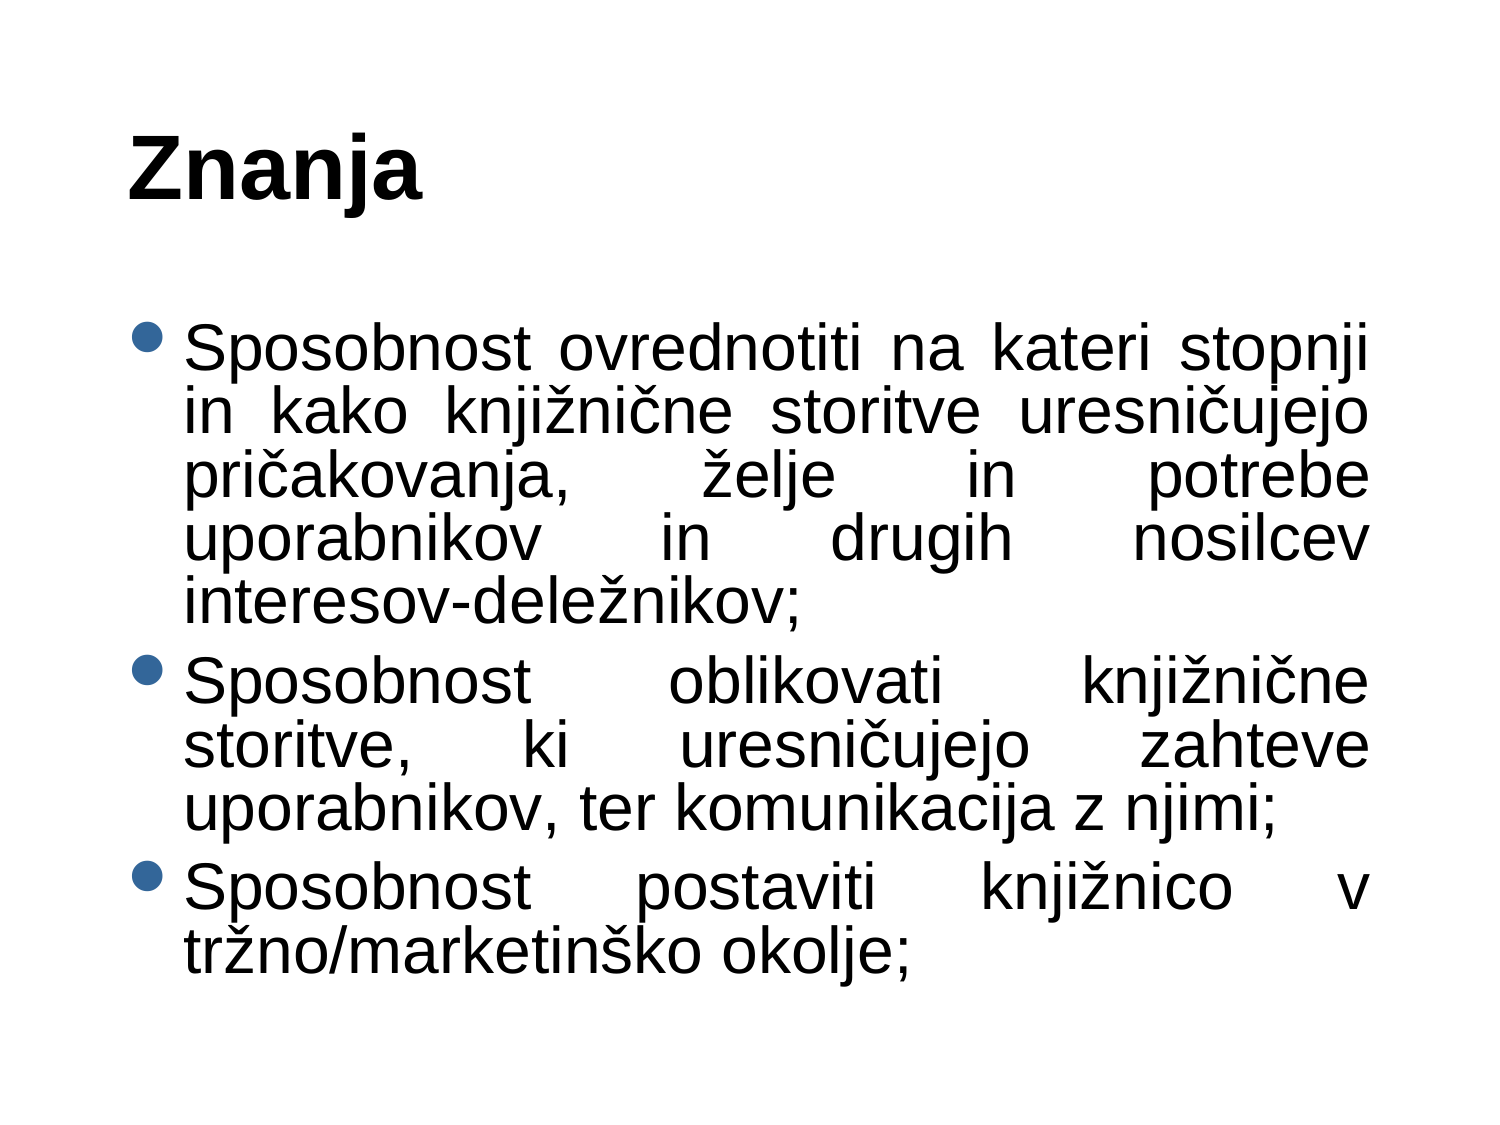

# Znanja
Sposobnost ovrednotiti na kateri stopnji in kako knjižnične storitve uresničujejo pričakovanja, želje in potrebe uporabnikov in drugih nosilcev interesov-deležnikov;
Sposobnost oblikovati knjižnične storitve, ki uresničujejo zahteve uporabnikov, ter komunikacija z njimi;
Sposobnost postaviti knjižnico v tržno/marketinško okolje;
Primoz Juznic, BINK, FF, Univerza v Ljubljani